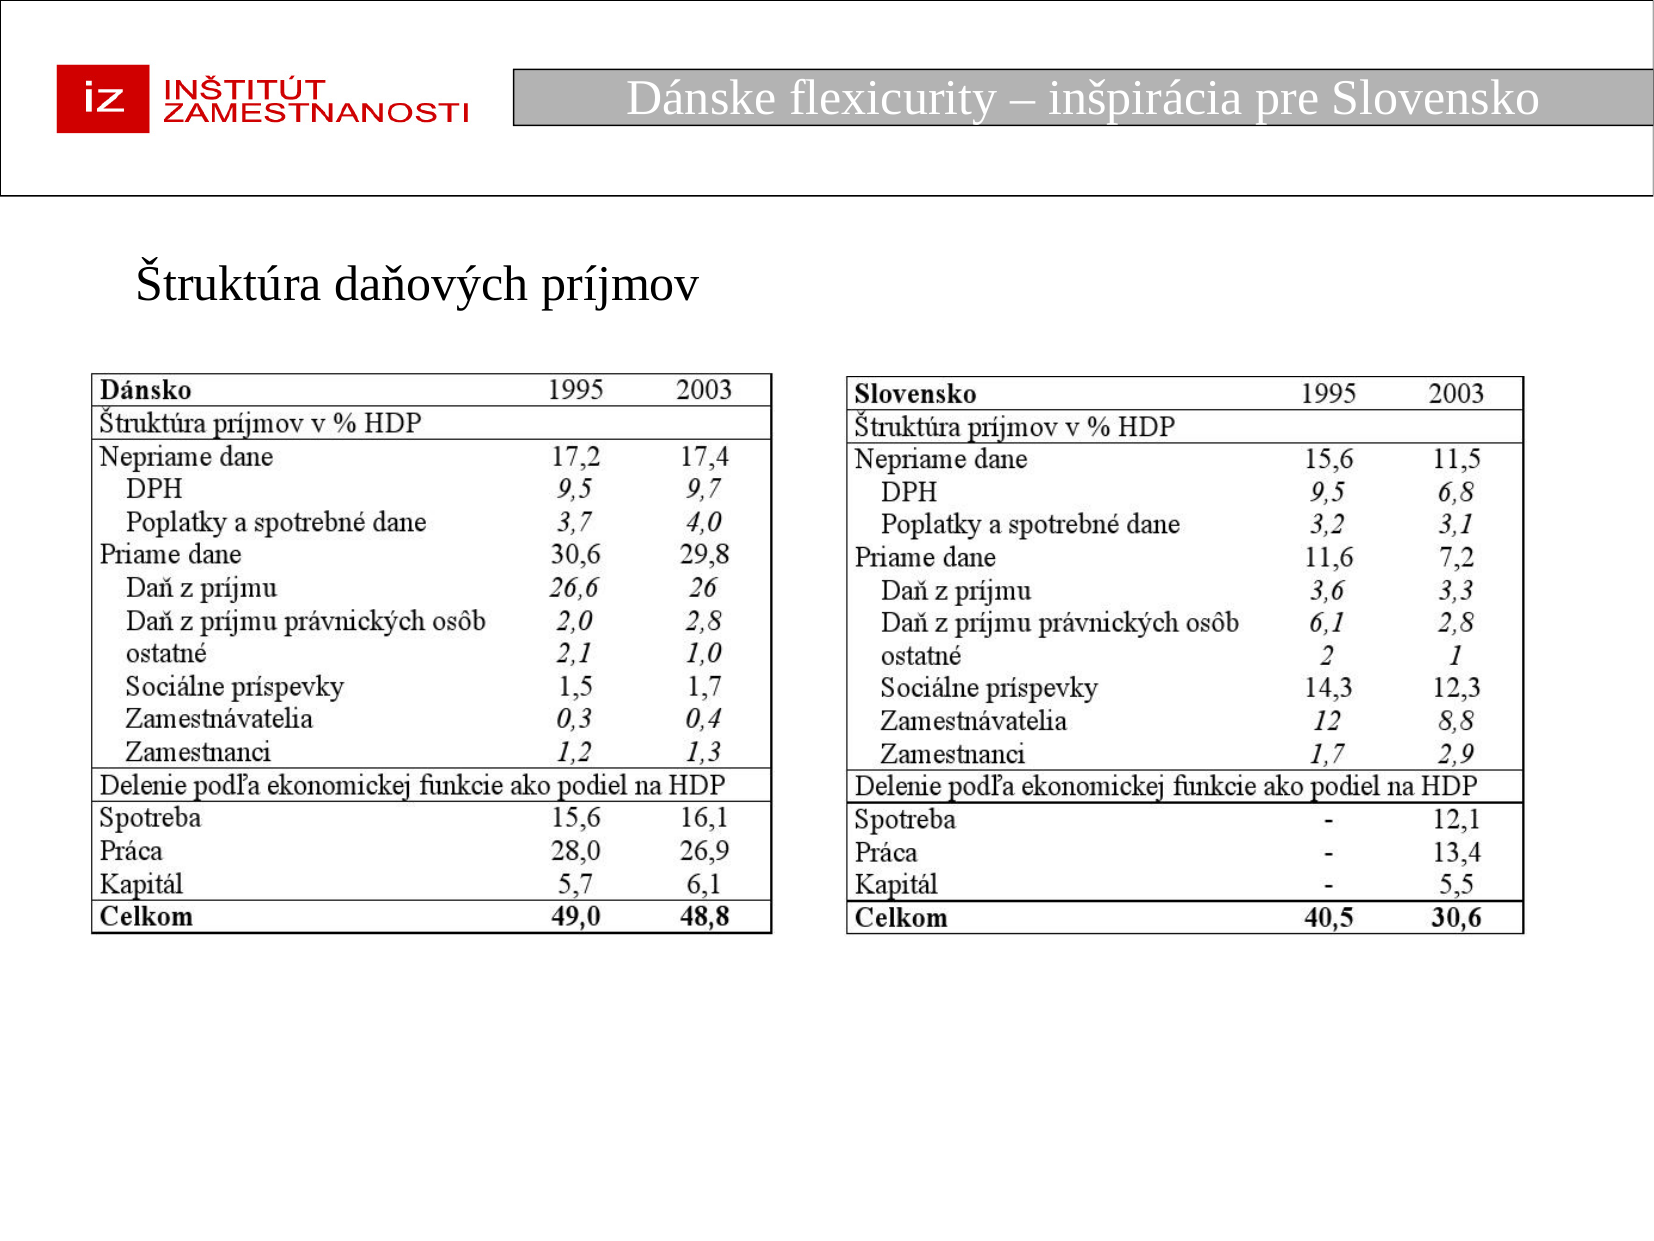

Dánske flexicurity – inšpirácia pre Slovensko
Štruktúra daňových príjmov
#